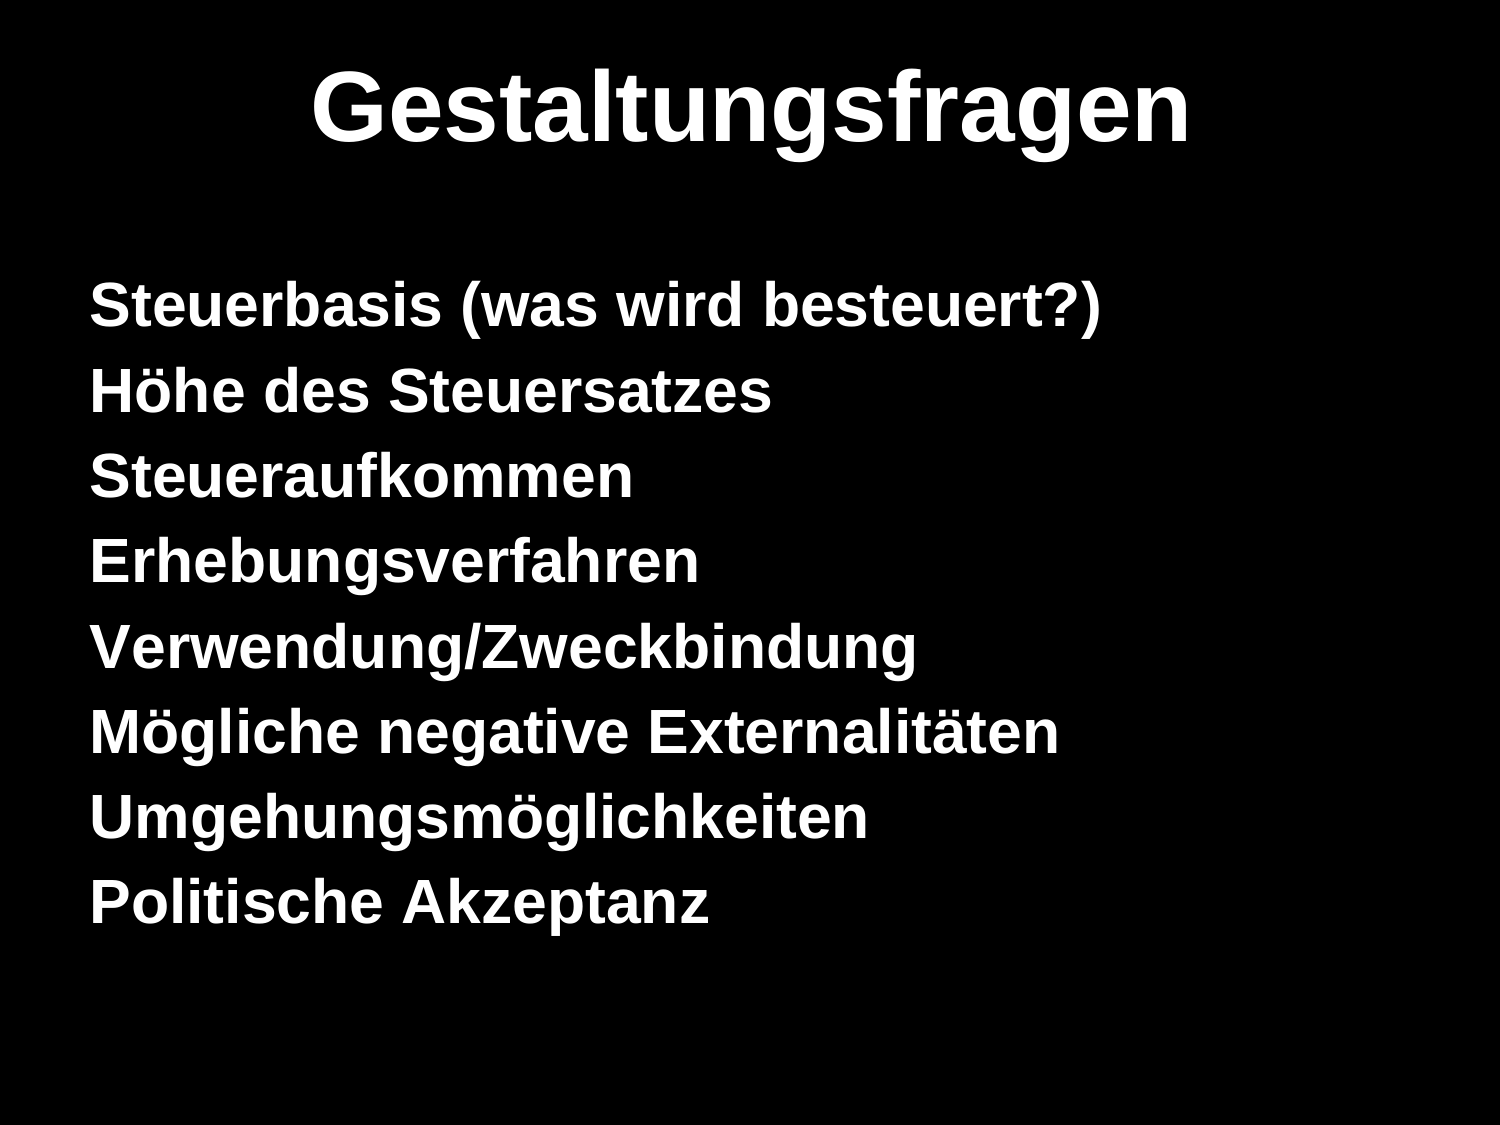

# Gestaltungsfragen
Steuerbasis (was wird besteuert?)
Höhe des Steuersatzes
Steueraufkommen
Erhebungsverfahren
Verwendung/Zweckbindung
Mögliche negative Externalitäten
Umgehungsmöglichkeiten
Politische Akzeptanz